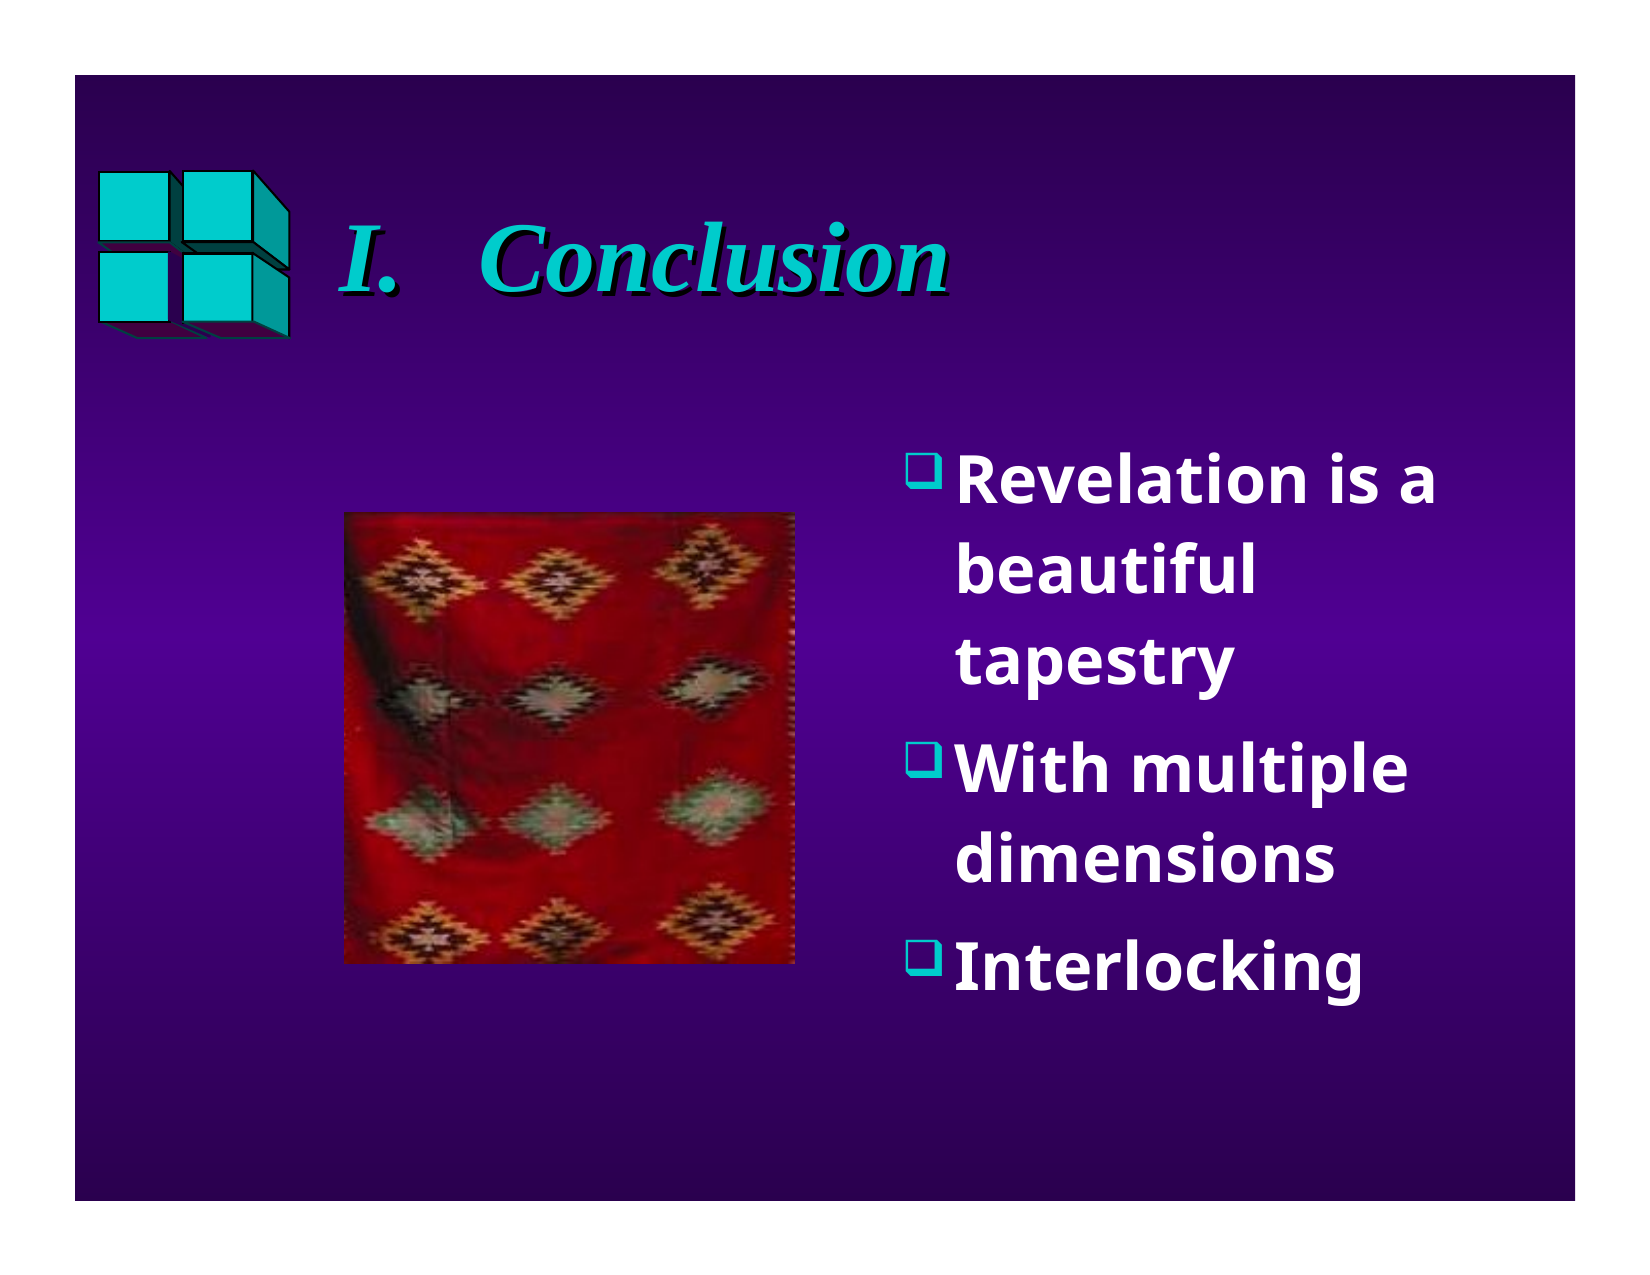

# I. Conclusion
Revelation is a beautiful tapestry
With multiple dimensions
Interlocking